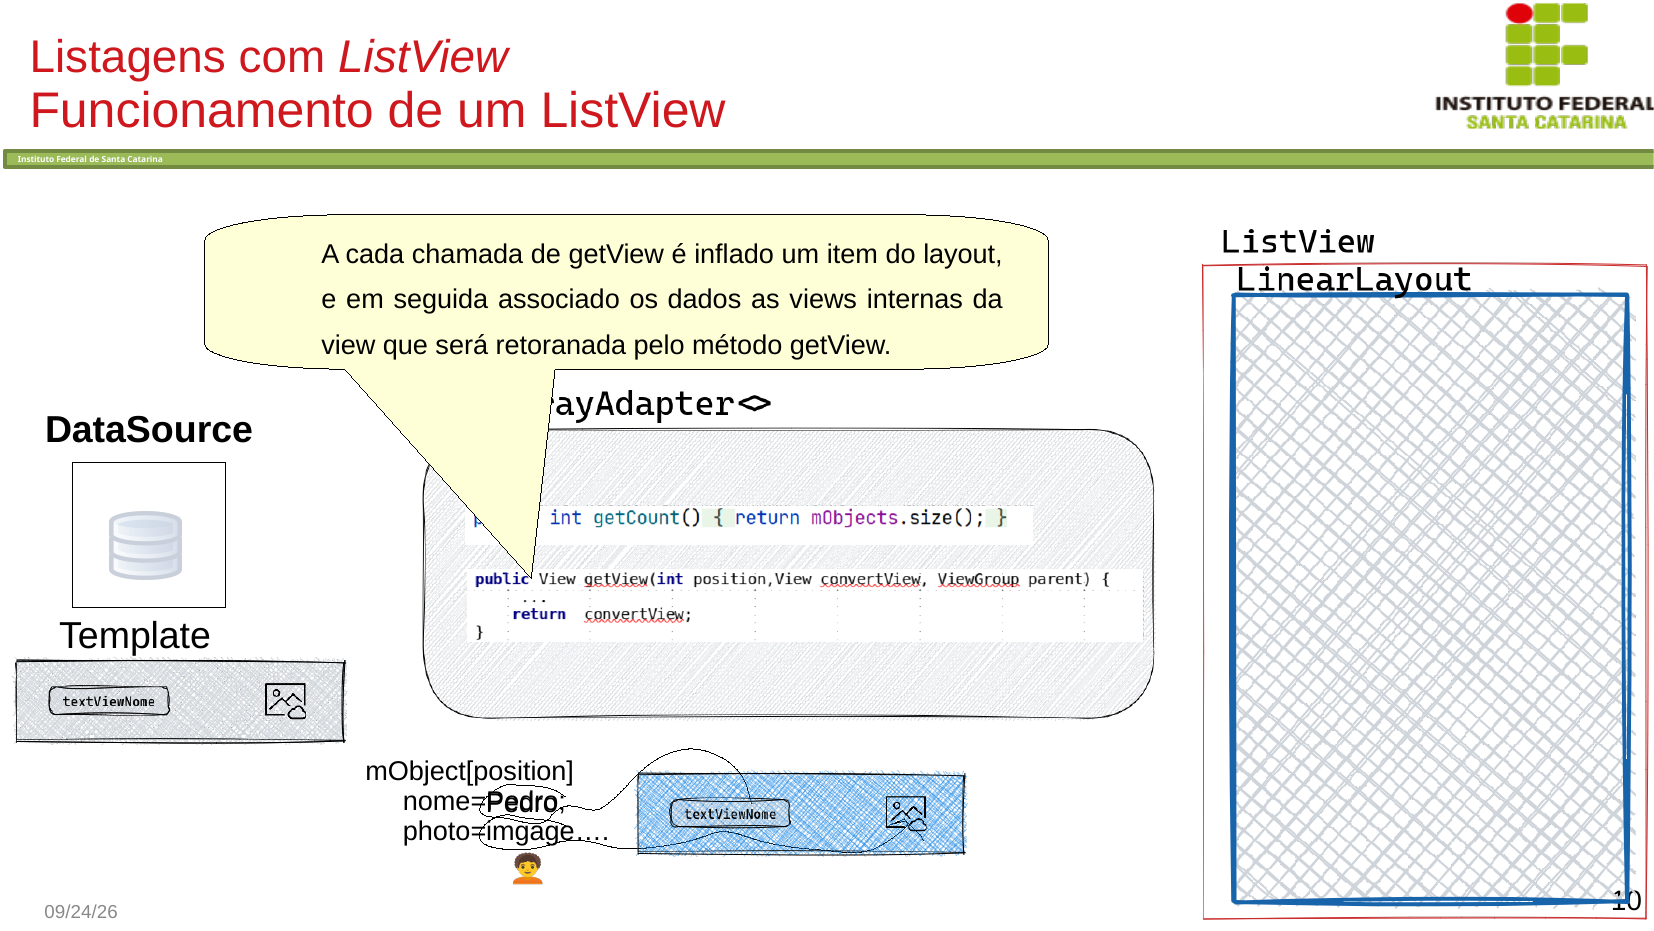

# Listagens com ListView Funcionamento de um ListView
A cada chamada de getView é inflado um item do layout, e em seguida associado os dados as views internas da view que será retoranada pelo método getView.
DataSource
Template
mObject[position]
 nome=Pedro;
 photo=imgage….
Pedro